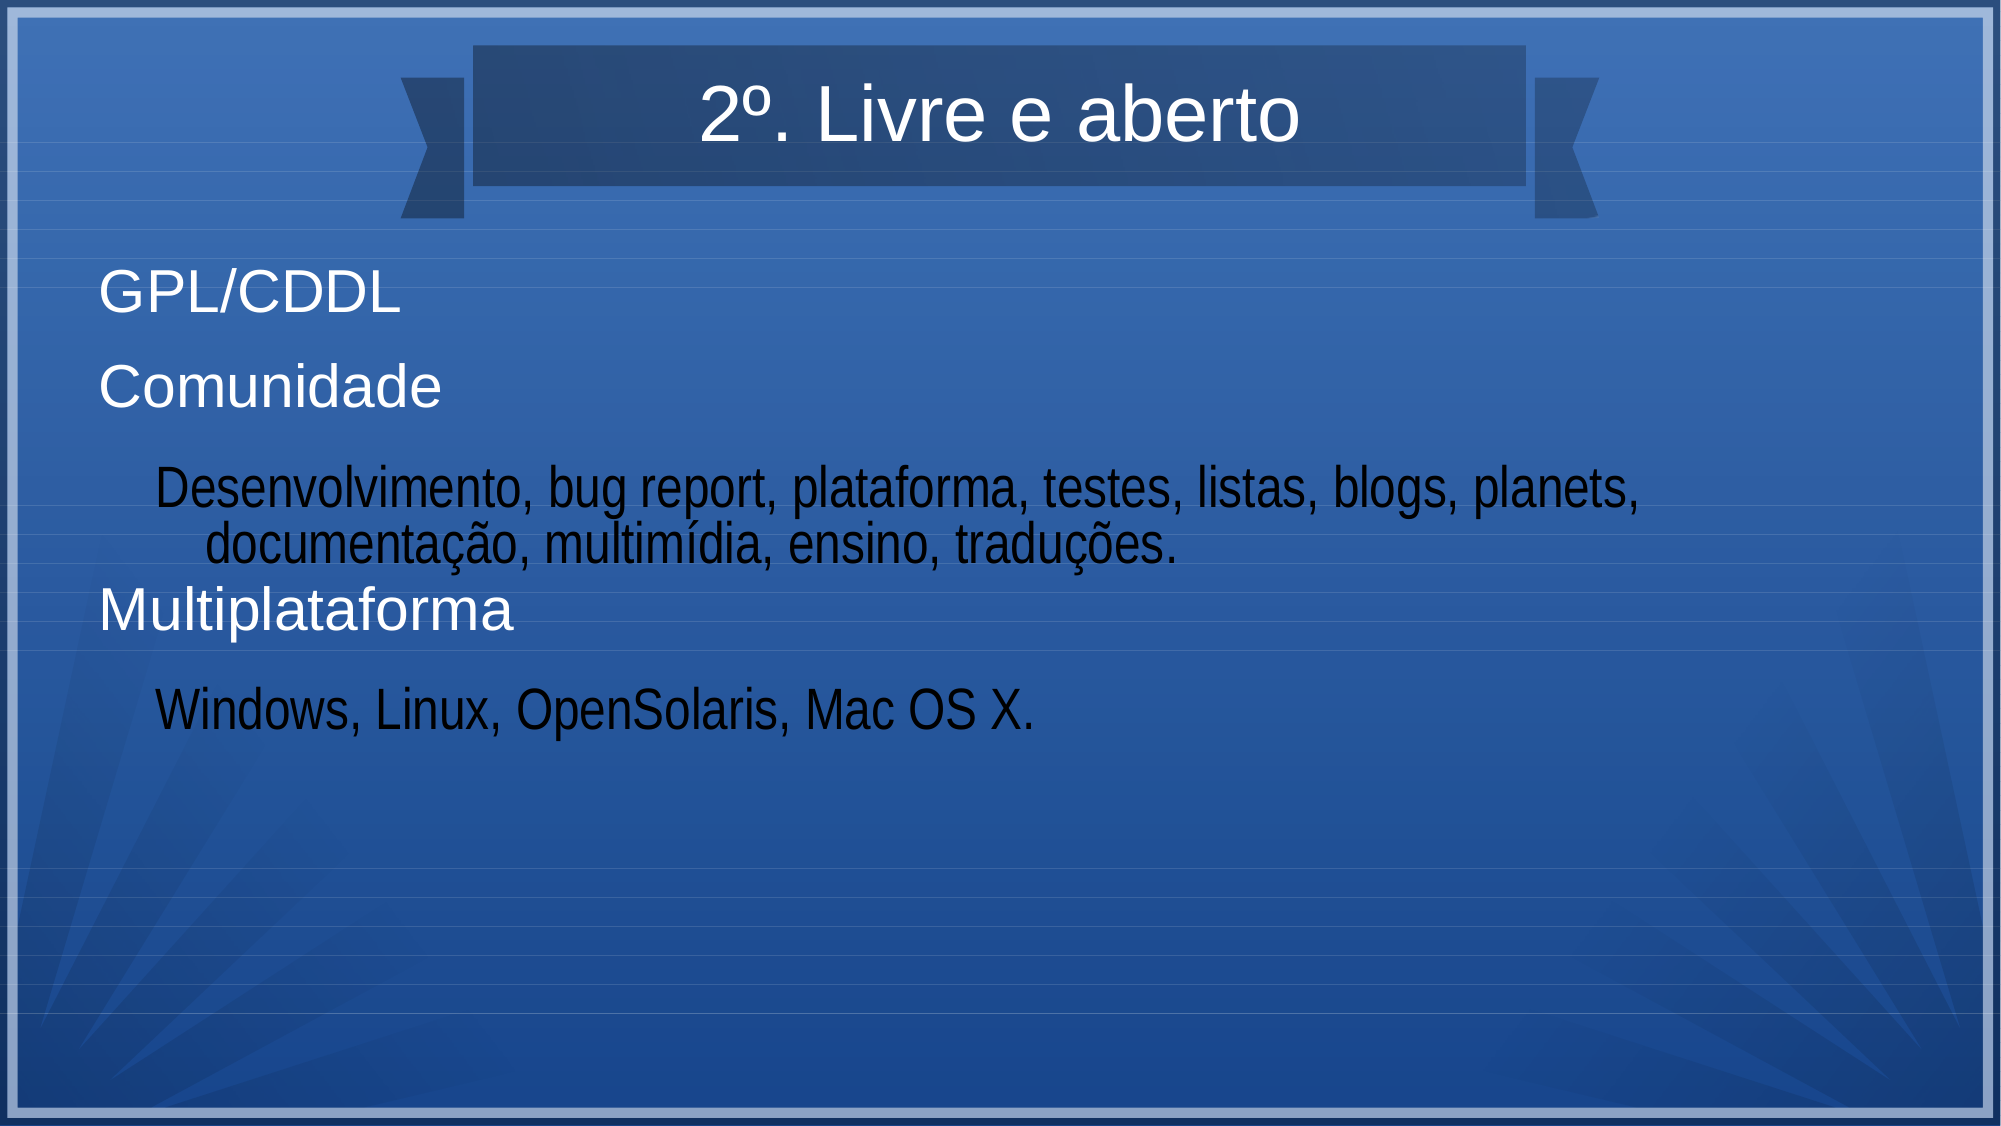

# 2º. Livre e aberto
GPL/CDDL
Comunidade
Desenvolvimento, bug report, plataforma, testes, listas, blogs, planets, documentação, multimídia, ensino, traduções.
Multiplataforma
Windows, Linux, OpenSolaris, Mac OS X.